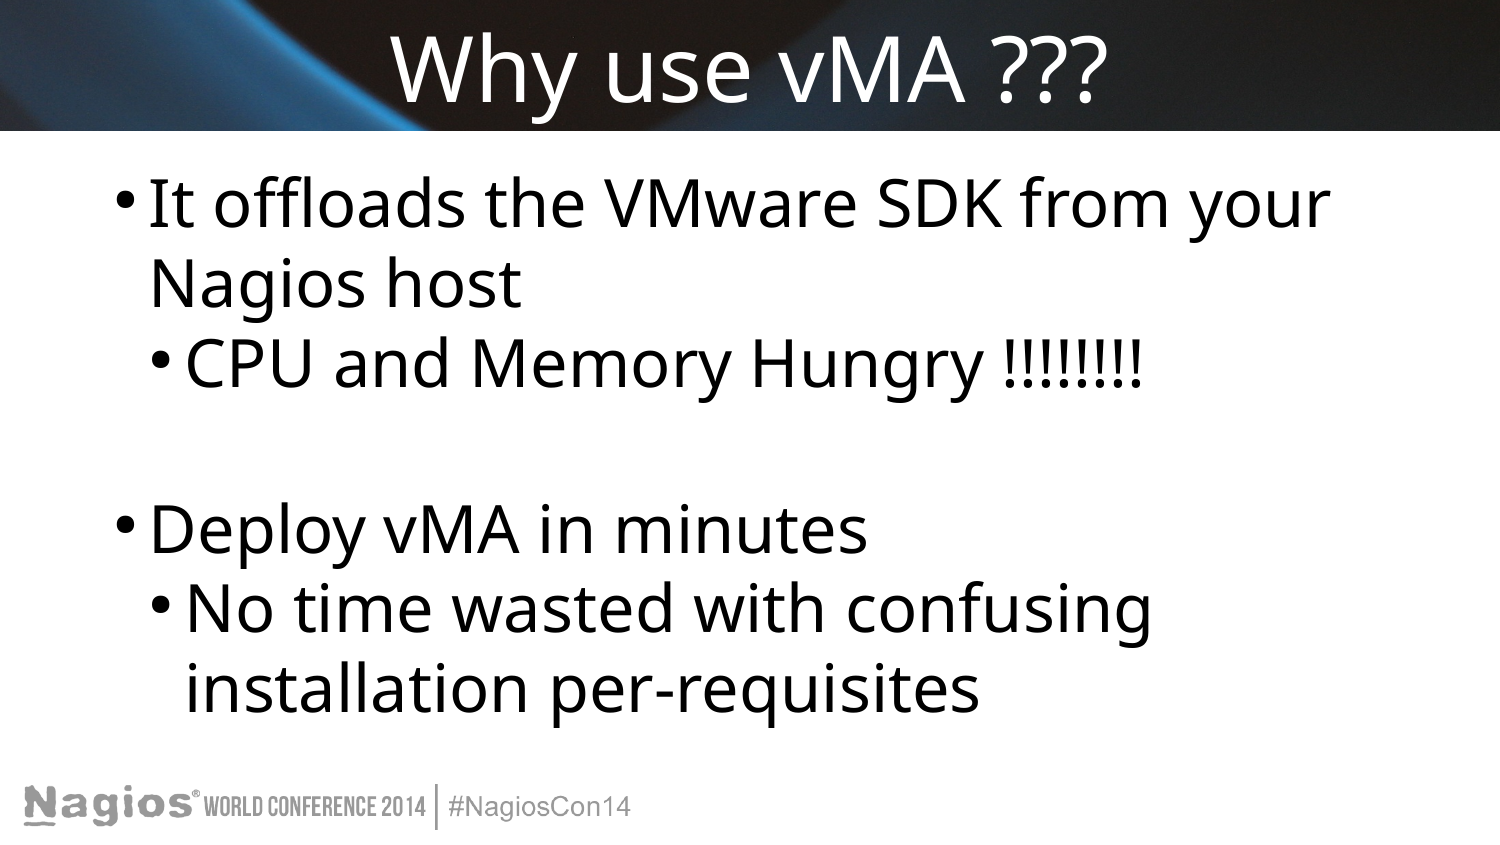

# Why use vMA ???
It offloads the VMware SDK from your Nagios host
CPU and Memory Hungry !!!!!!!!
Deploy vMA in minutes
No time wasted with confusing installation per-requisites